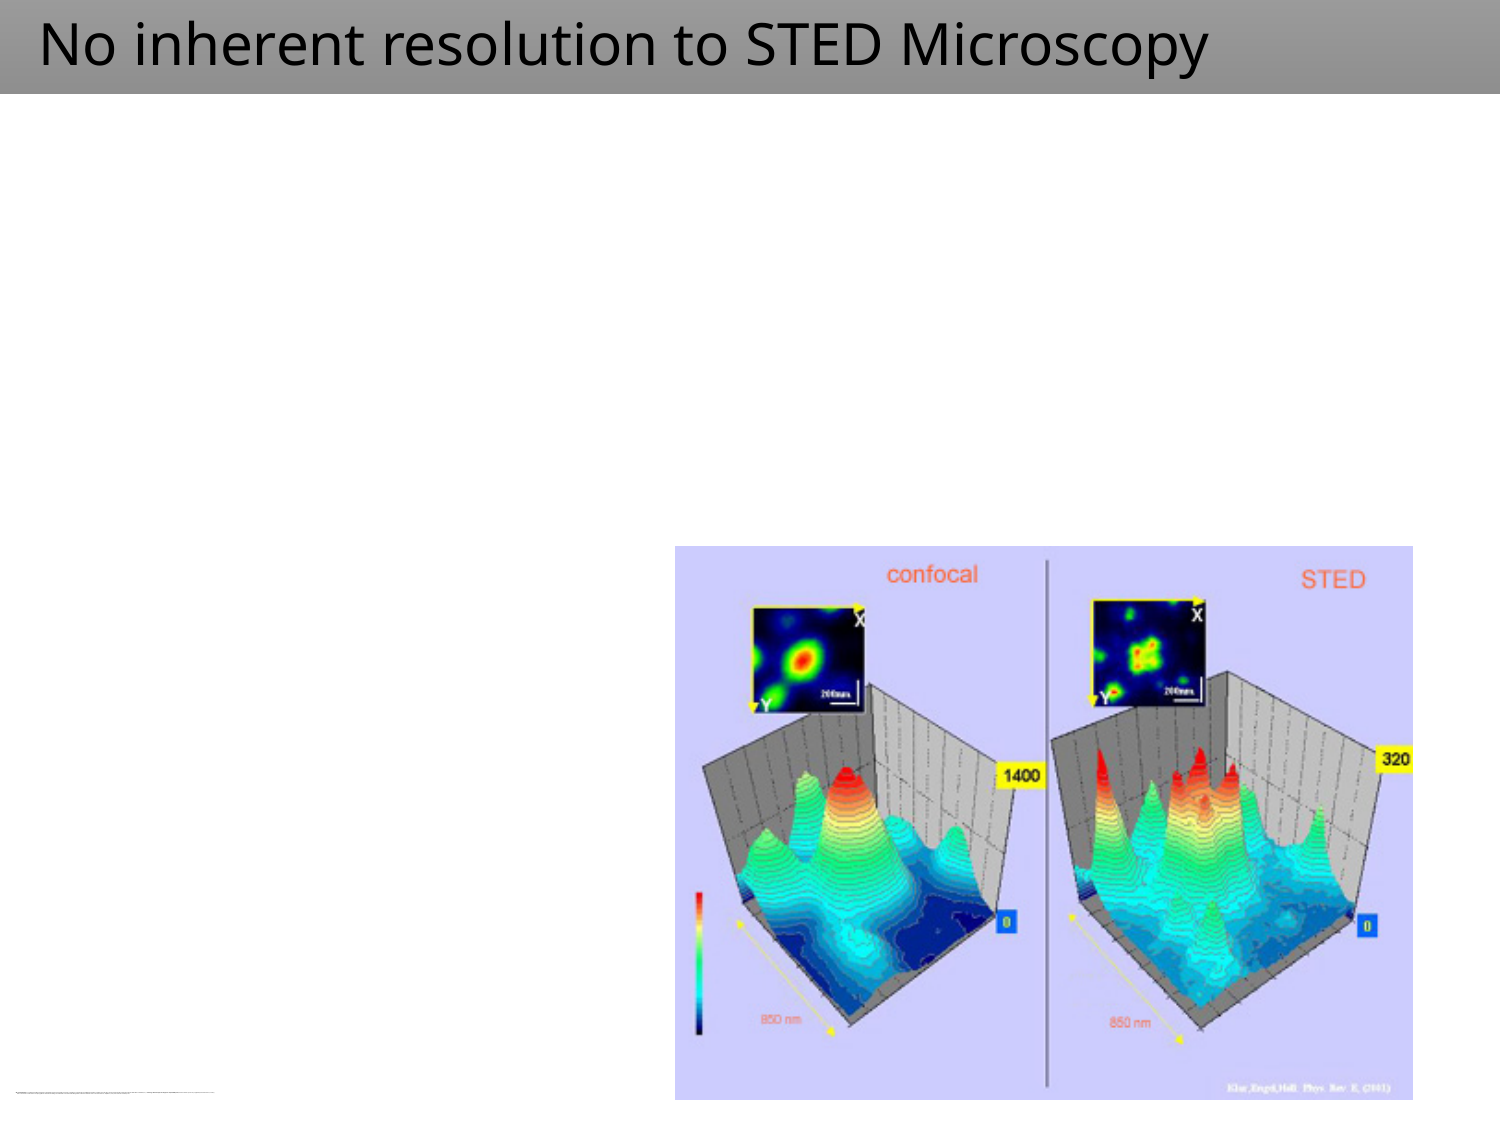

# No inherent resolution to STED Microscopy
No resolution limit: By increasing the STED pulse intensity, the depletion becomes complete at the spot's periphery and increasingly more effective towards the middle. At the doughnut hole, however, the fluorescence is ideally not affected at all. Therefore, by increasing the intensity of the doughnut-shaped STED-pulse, the fluorescent spot can be progressively narrowed down, in theory, even to the size of a molecule. This concept signifies a fundamental breaking of the diffraction barrier. The essential ingredient is the saturated reduction of the fluorescence (= depletion) at any coordinate but the focal point